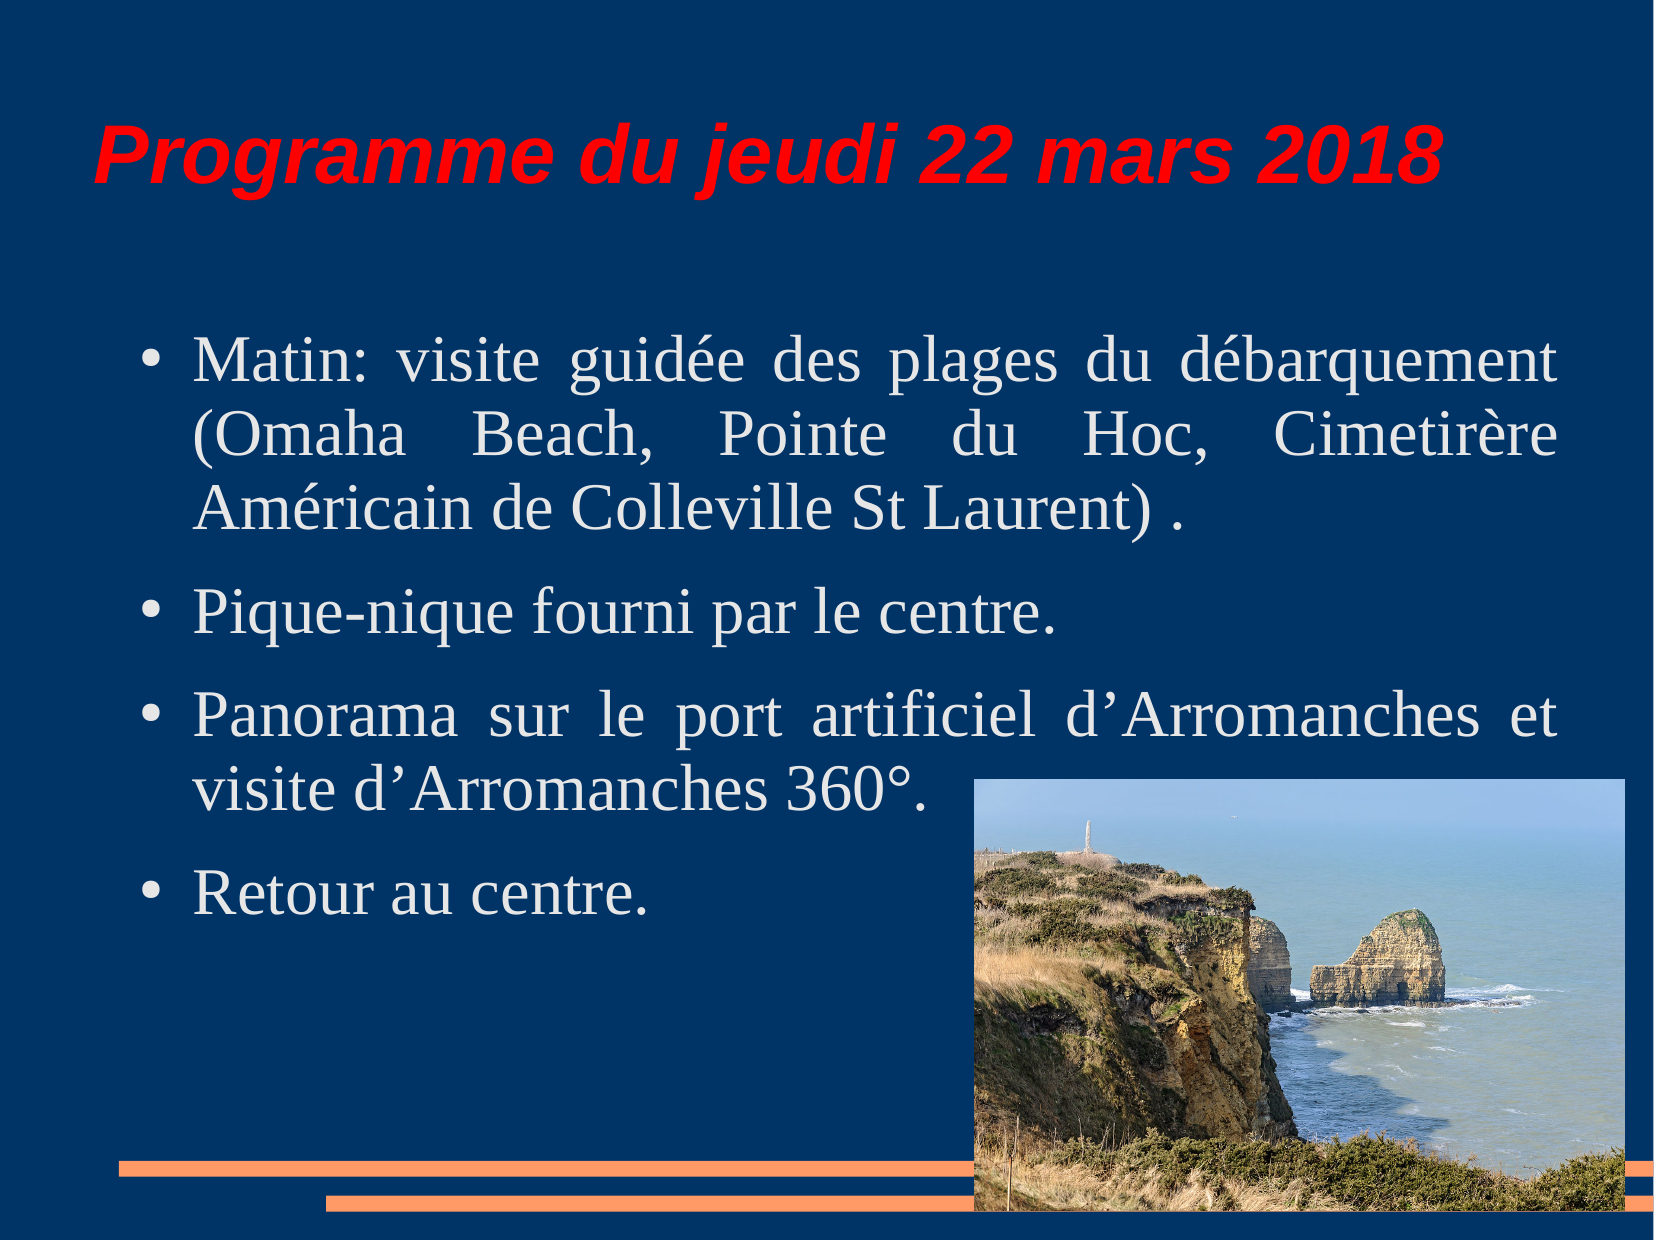

# Programme du jeudi 22 mars 2018
Matin: visite guidée des plages du débarquement (Omaha Beach, Pointe du Hoc, Cimetirère Américain de Colleville St Laurent) .
Pique-nique fourni par le centre.
Panorama sur le port artificiel d’Arromanches et visite d’Arromanches 360°.
Retour au centre.